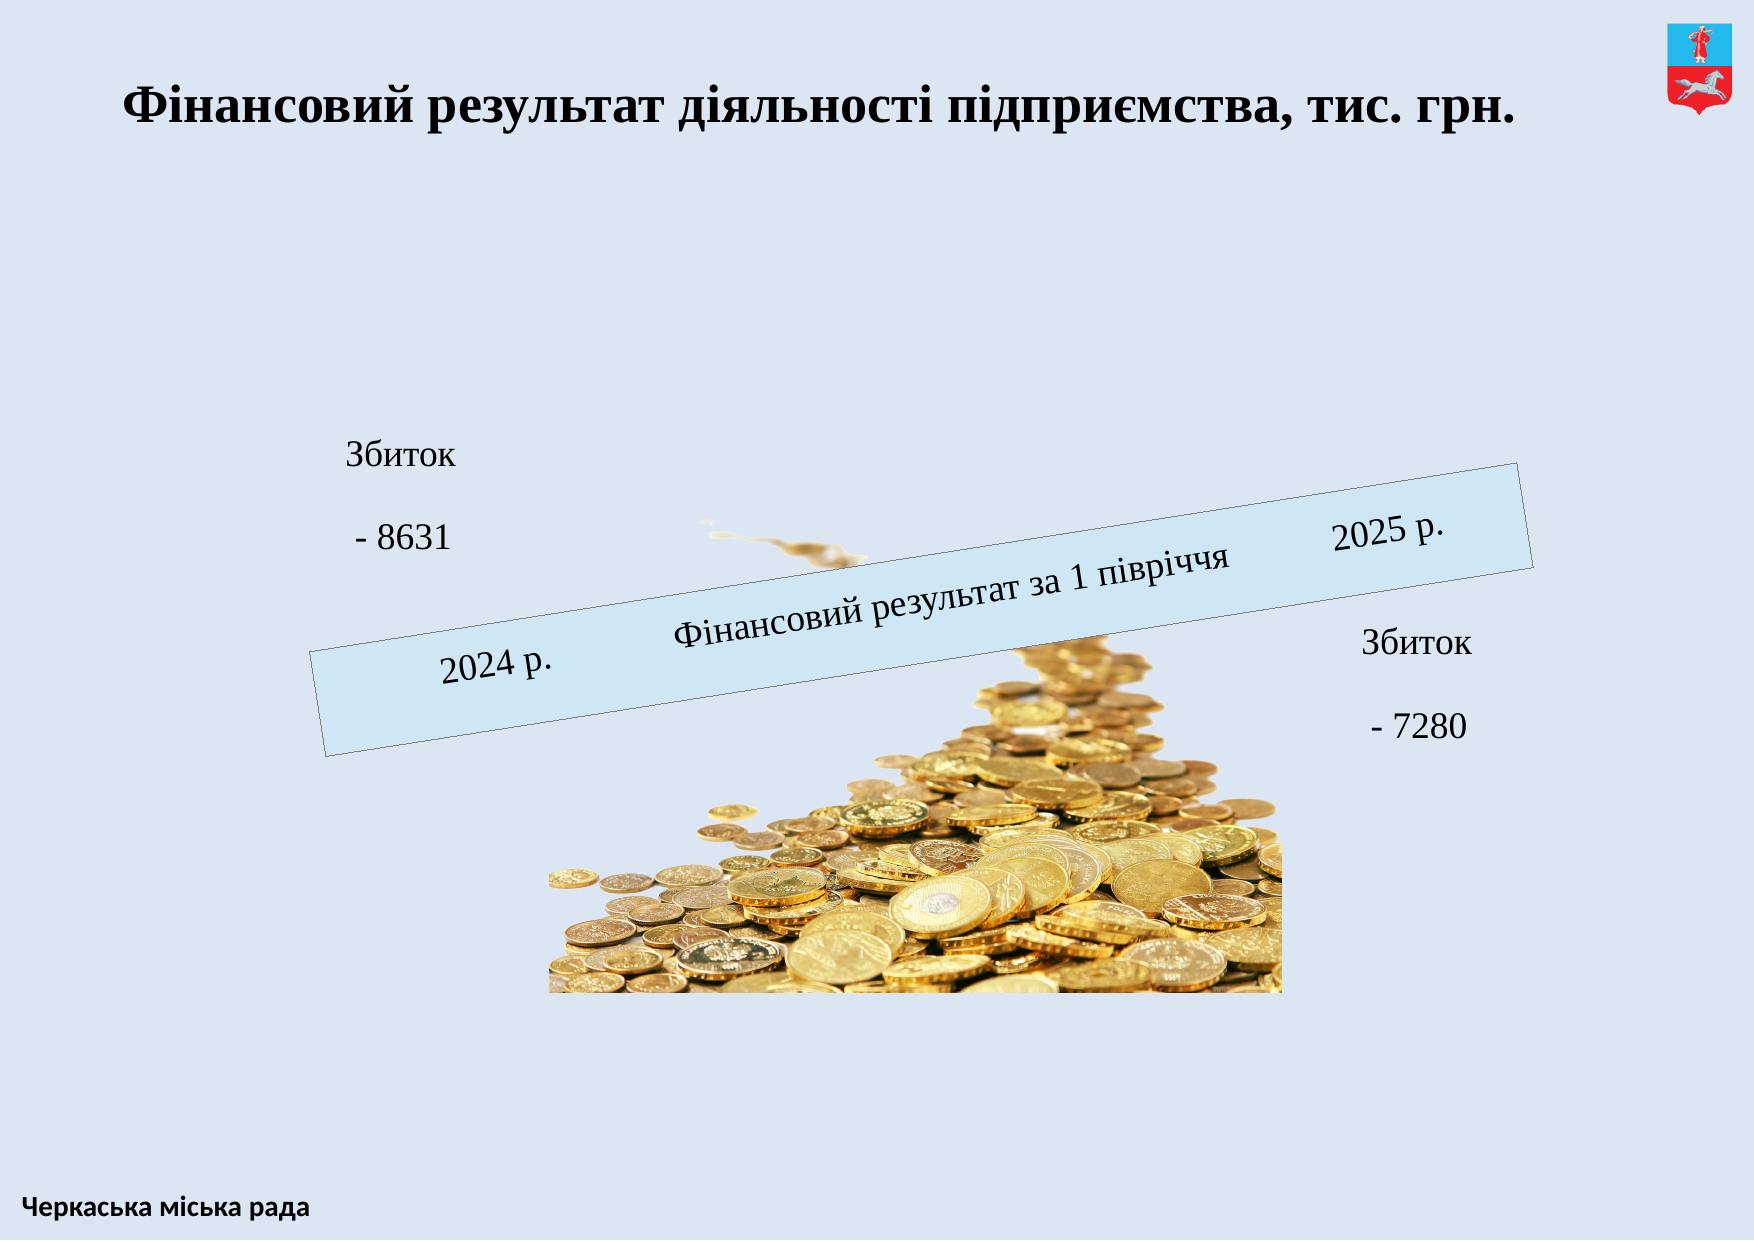

Фінансовий результат діяльності підприємства, тис. грн.
Збиток
 - 8631
2024 р. Фінансовий результат за 1 півріччя 2025 р.
Збиток
 - 7280
Черкаська міська рада